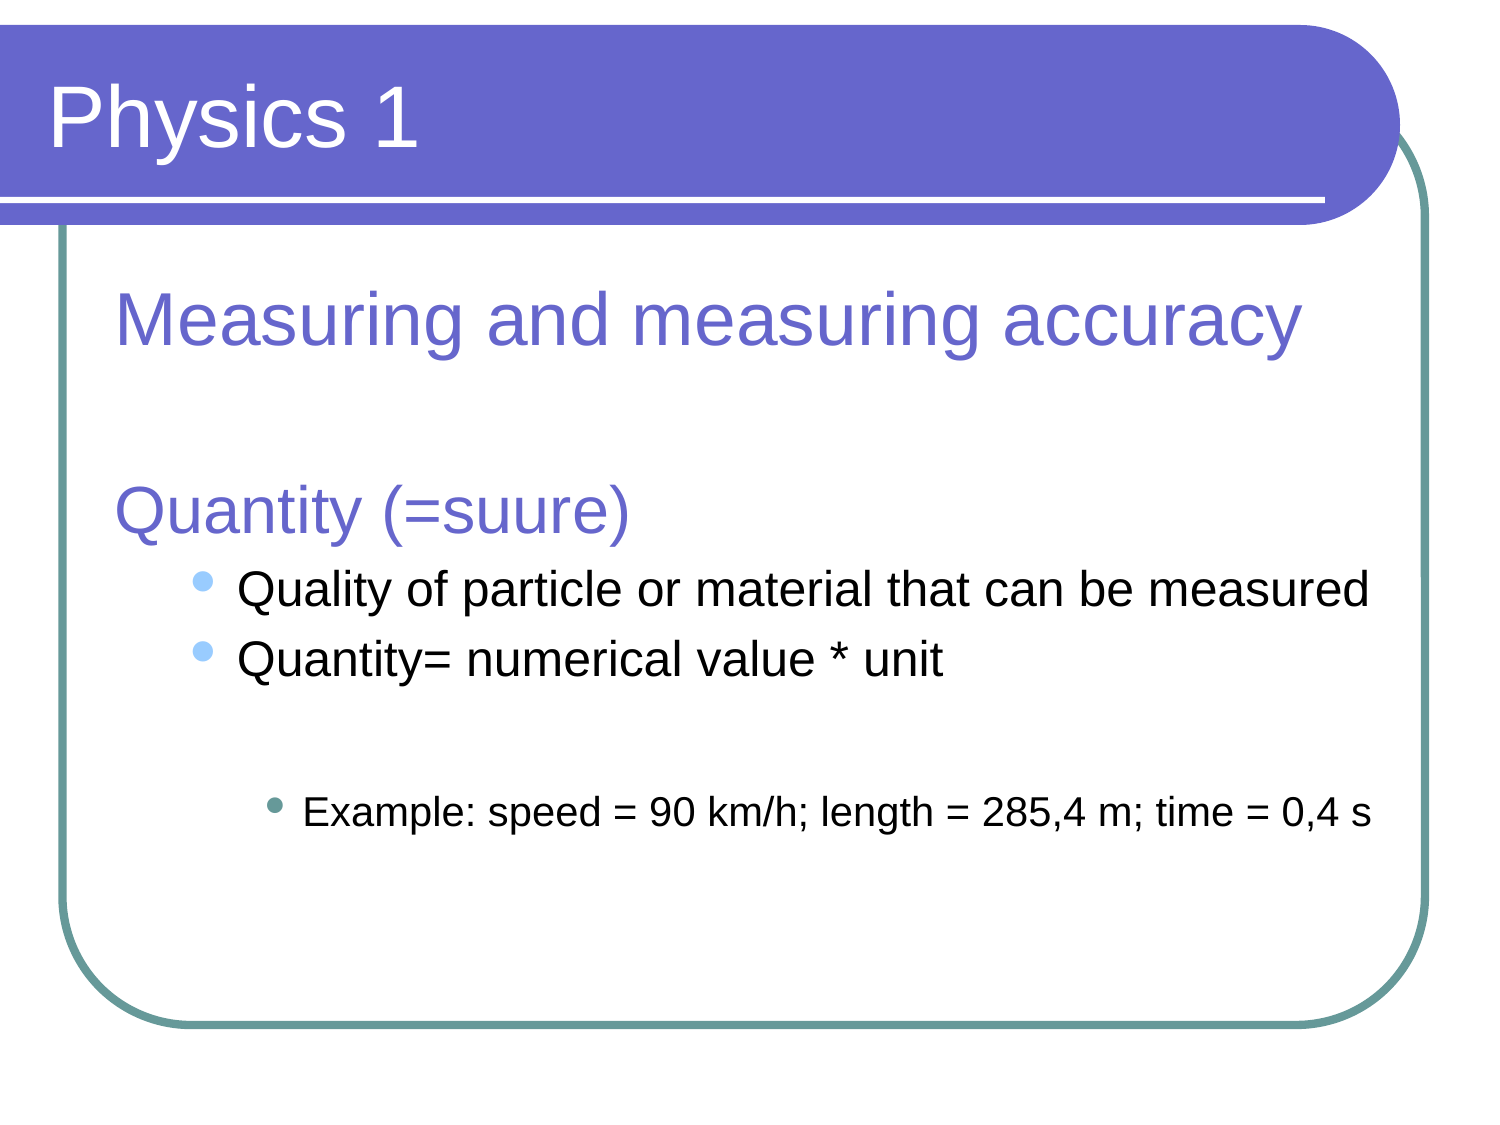

# Physics 1
Measuring and measuring accuracy
Quantity (=suure)
Quality of particle or material that can be measured
Quantity= numerical value * unit
Example: speed = 90 km/h; length = 285,4 m; time = 0,4 s